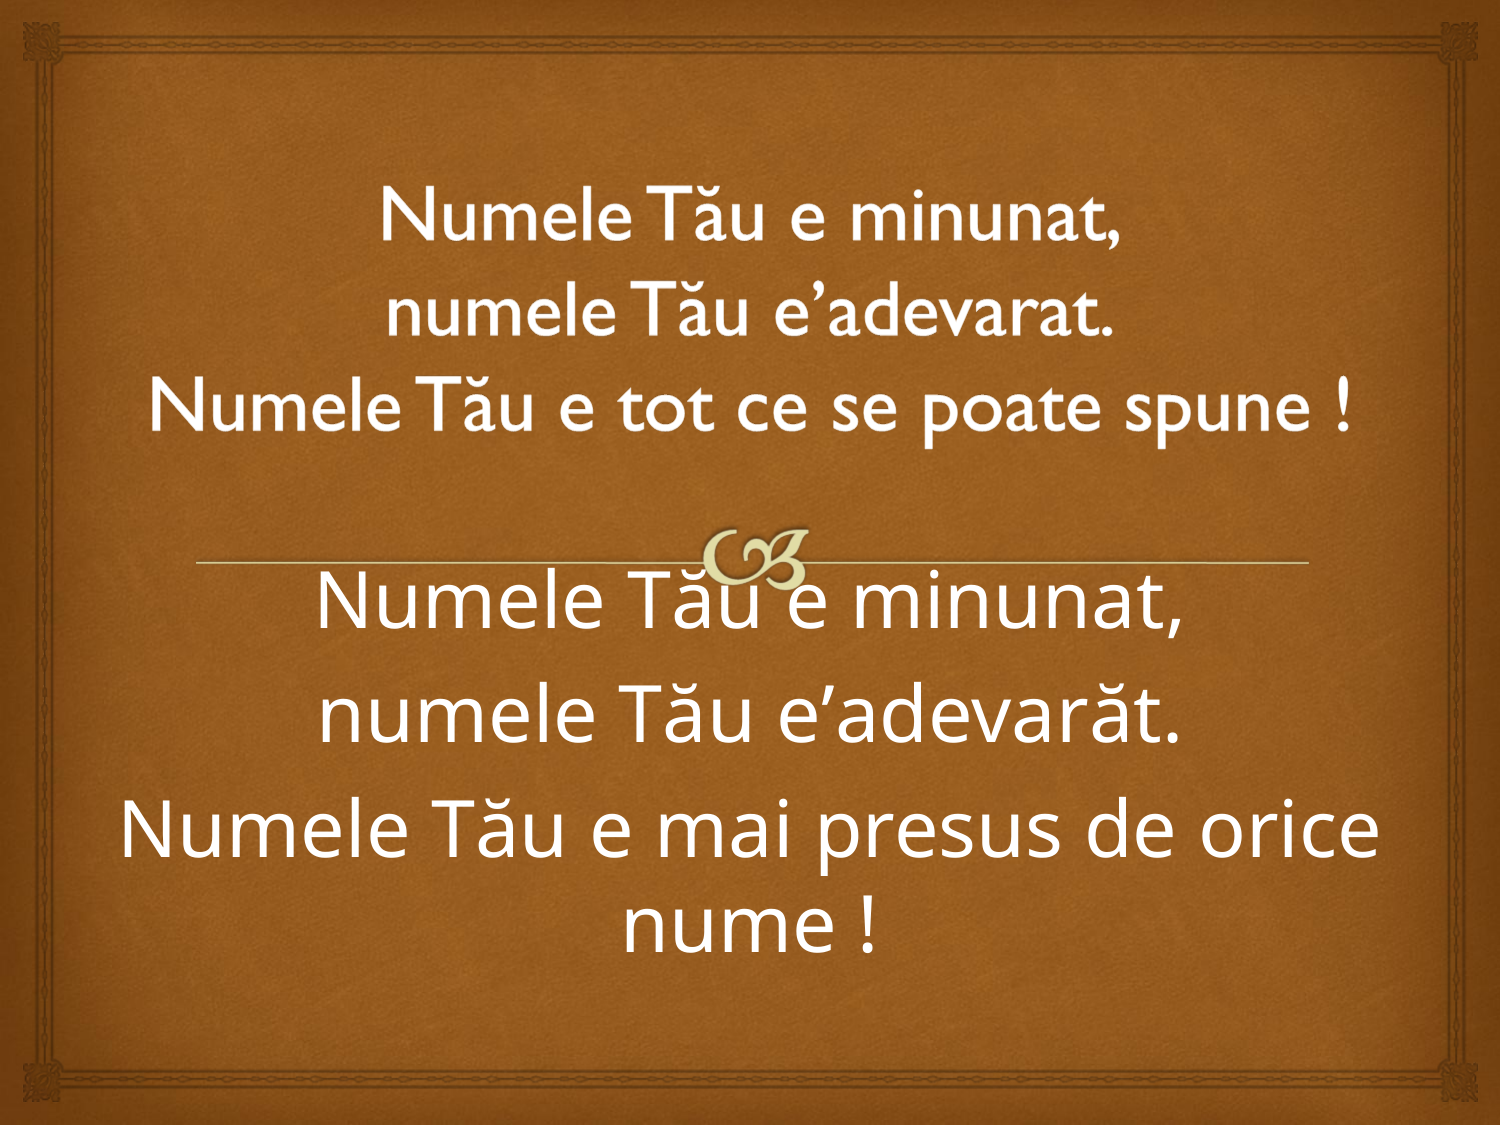

Numele Tău e minunat,
numele Tău e’adevarăt.
Numele Tău e mai presus de orice nume !